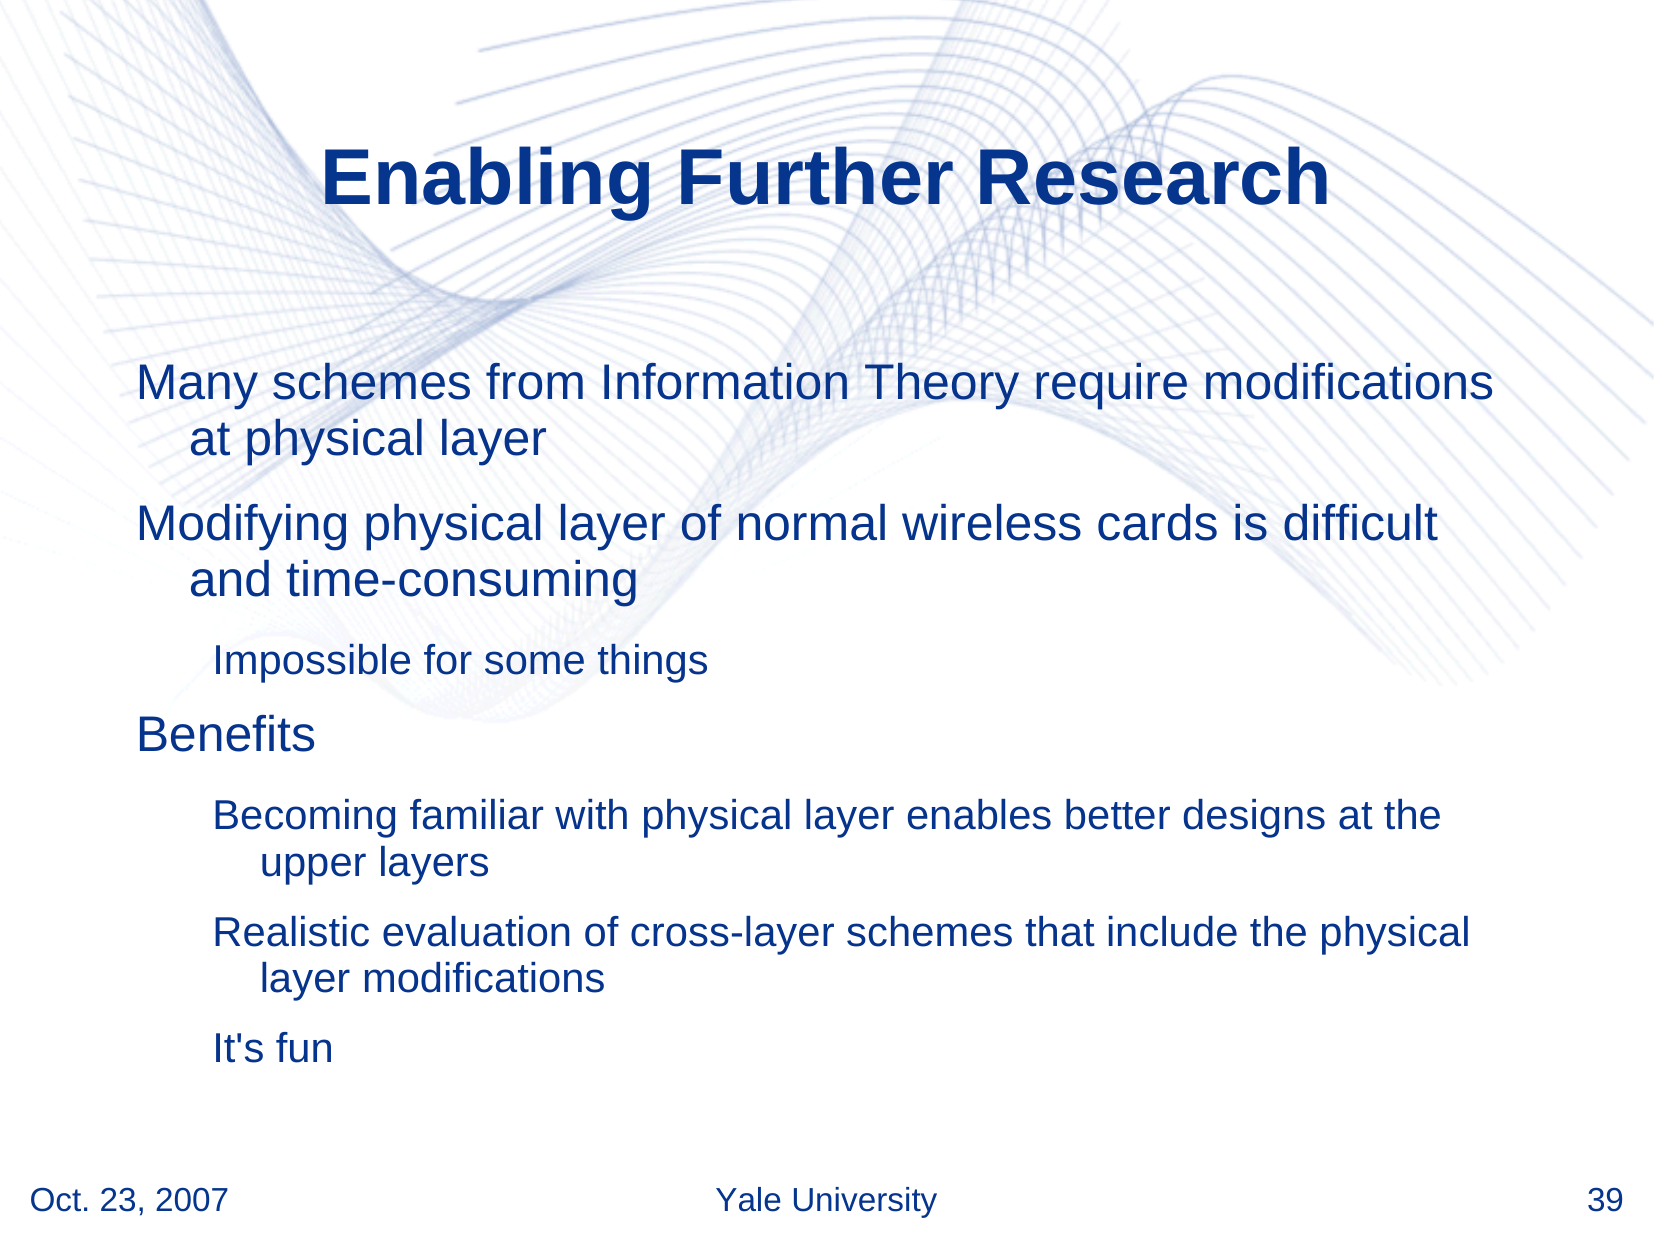

# Enabling Further Research
Many schemes from Information Theory require modifications at physical layer
Modifying physical layer of normal wireless cards is difficult and time-consuming
Impossible for some things
Benefits
Becoming familiar with physical layer enables better designs at the upper layers
Realistic evaluation of cross-layer schemes that include the physical layer modifications
It's fun
Oct. 23, 2007
Yale University
39